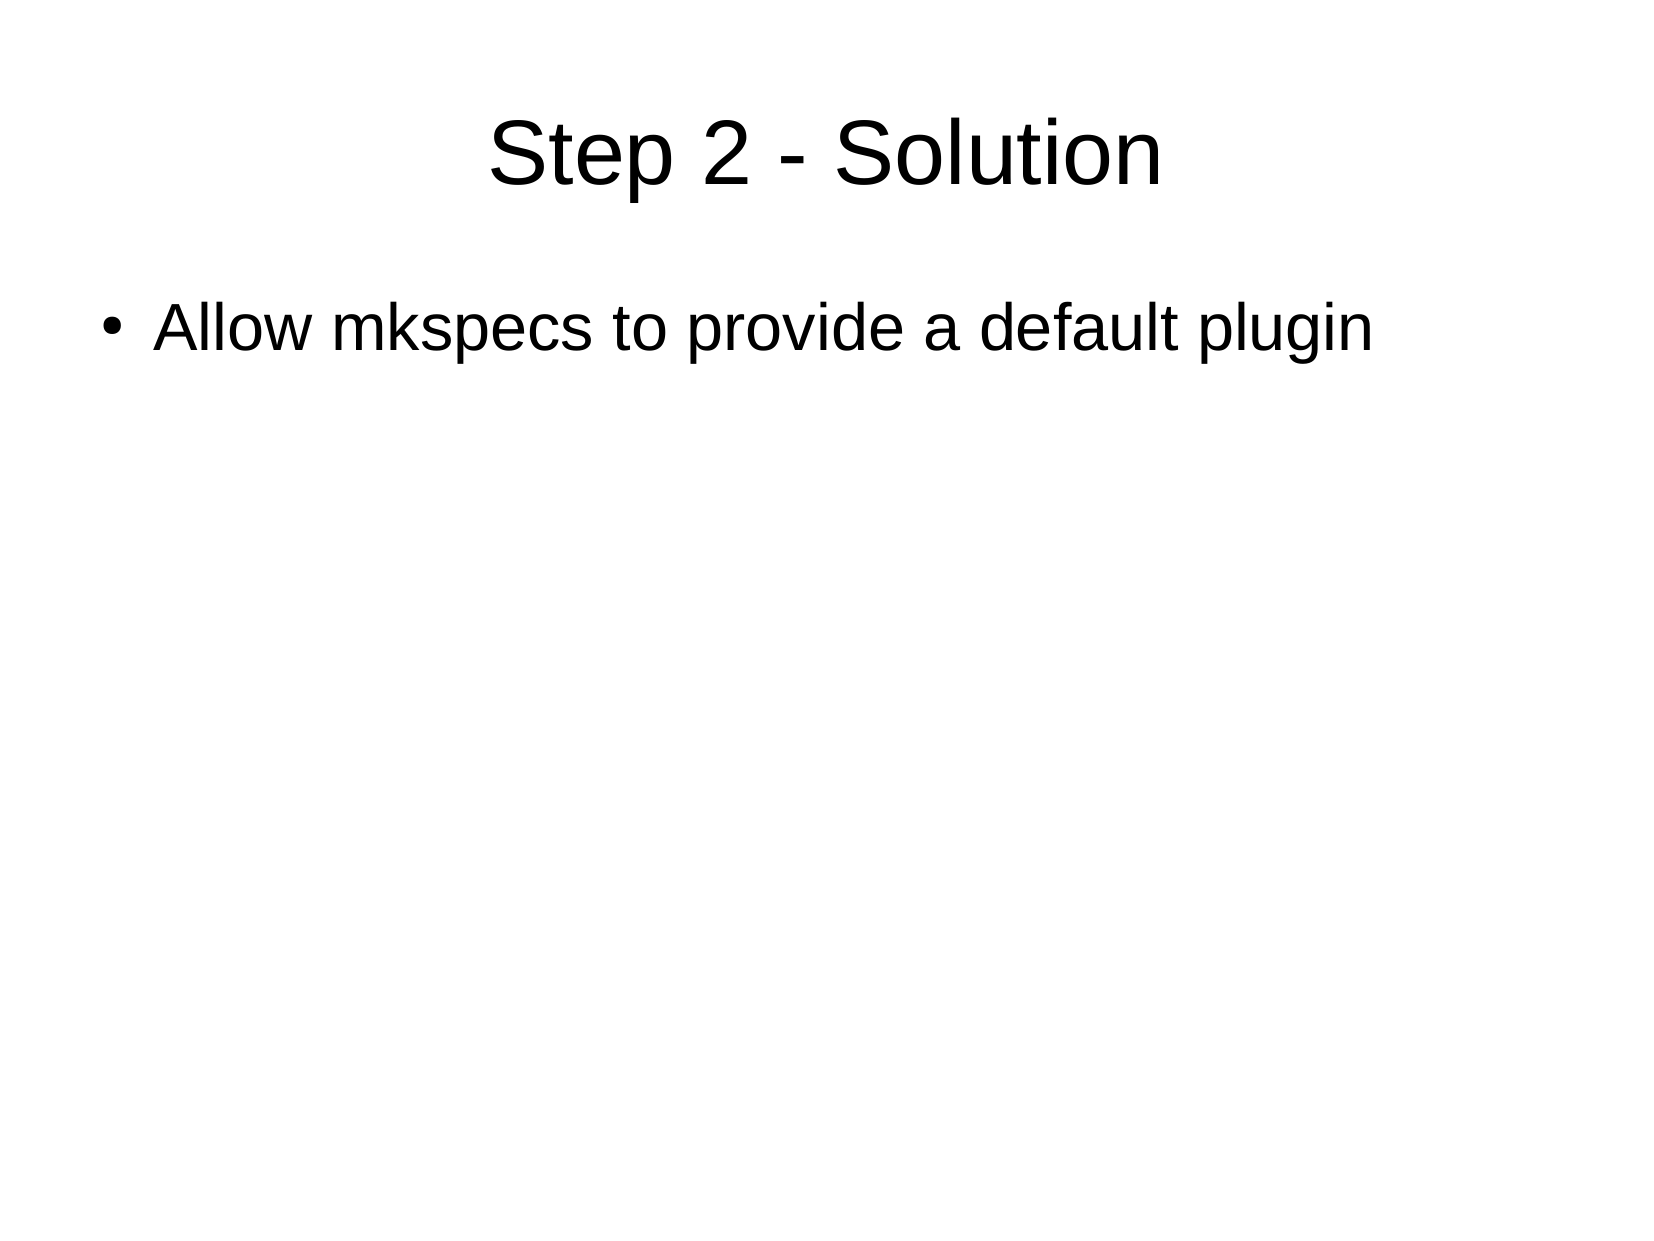

# Step 2 - Solution
Allow mkspecs to provide a default plugin